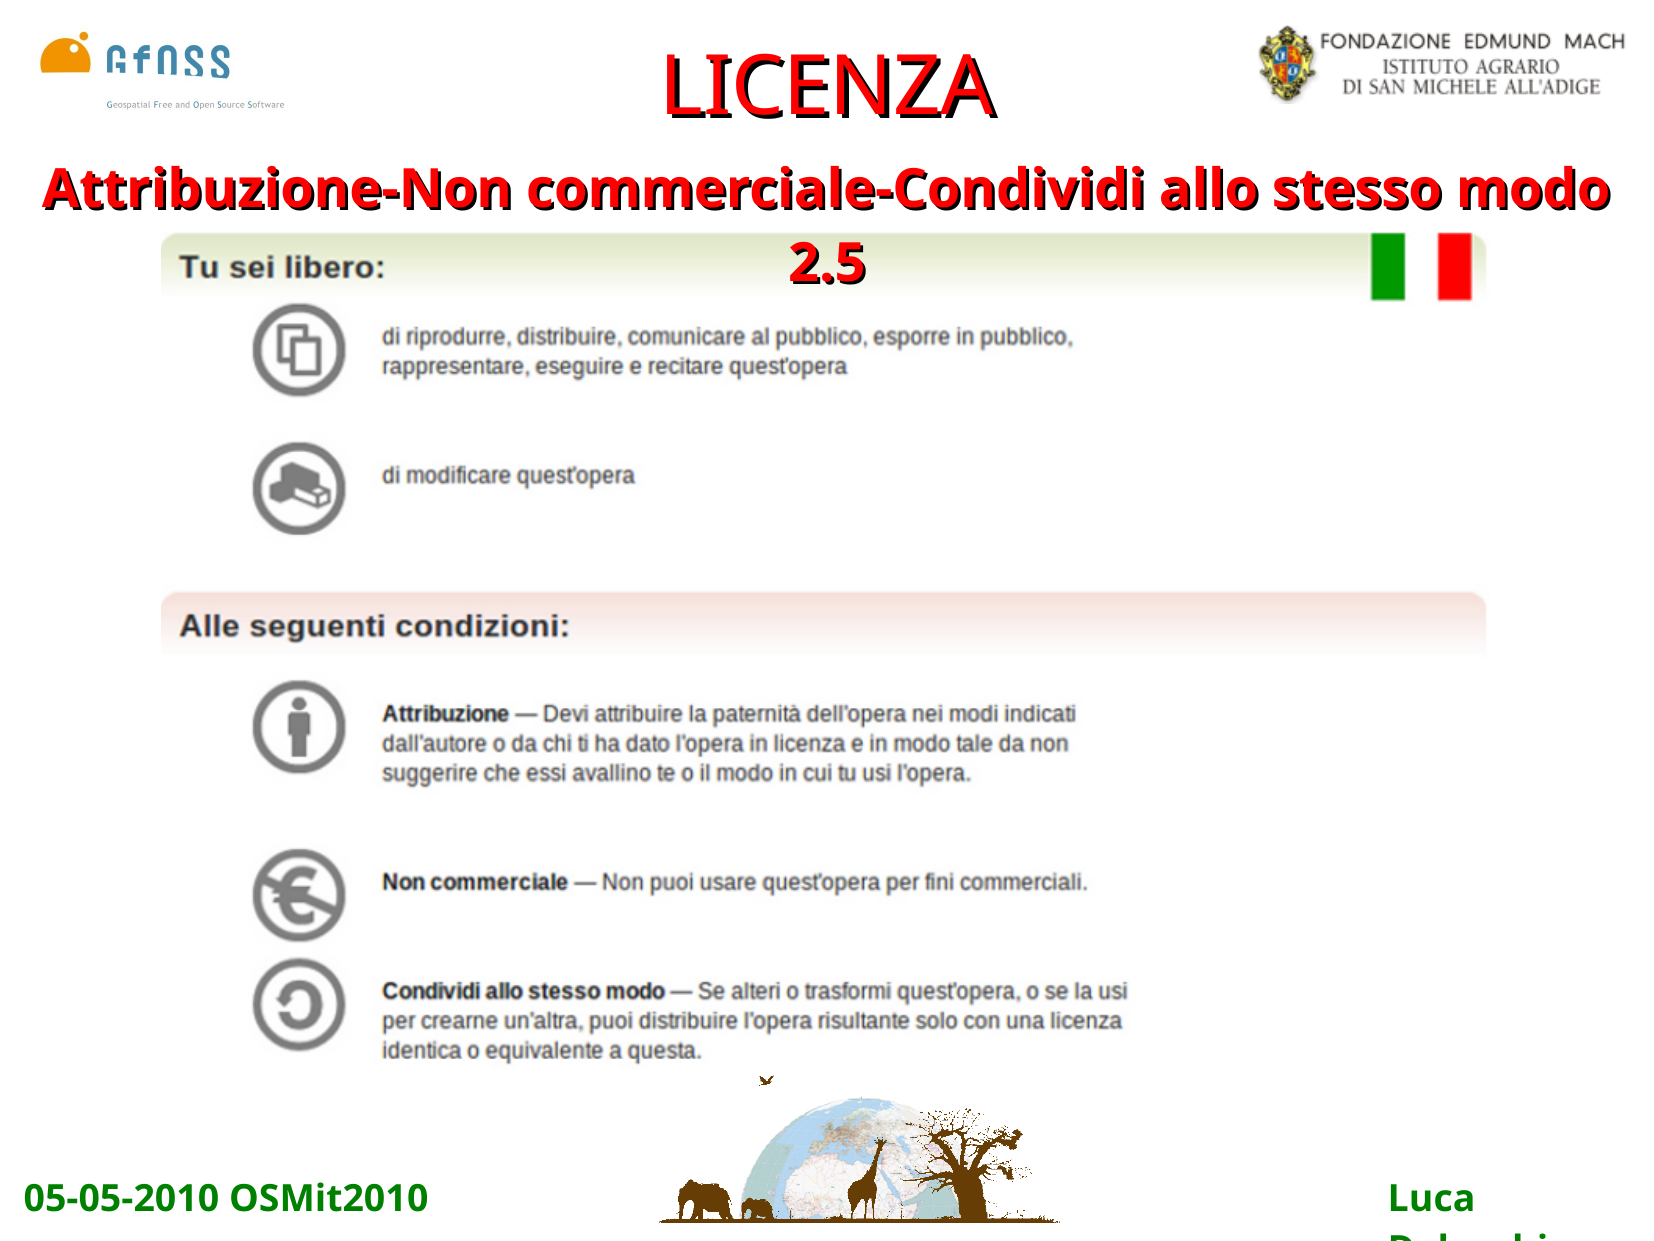

LICENZA
Attribuzione-Non commerciale-Condividi allo stesso modo 2.5